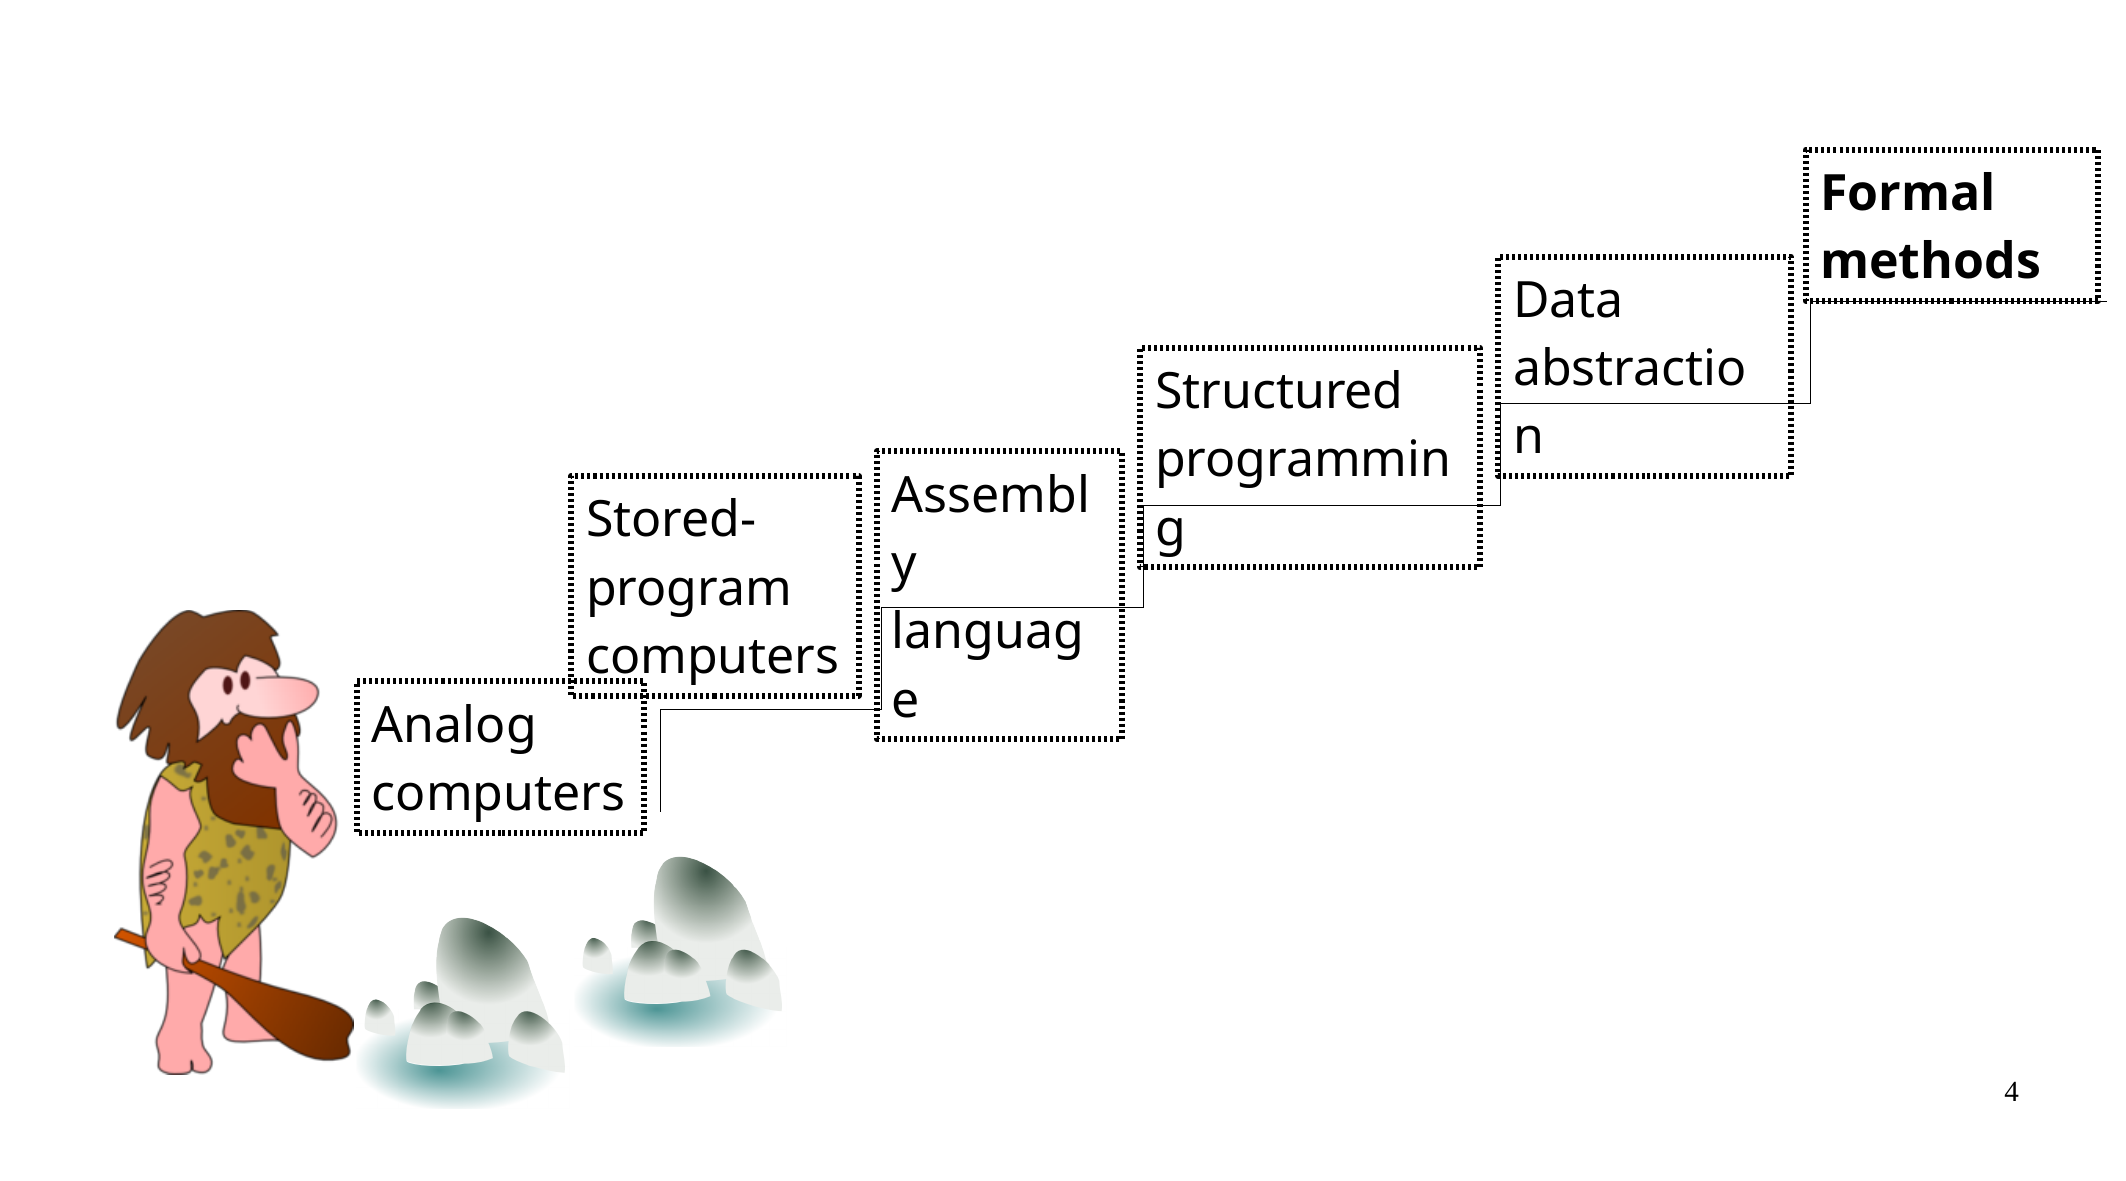

Formal methods
Data abstraction
Structured programming
Assembly language
Stored-program computers
Analog computers
4